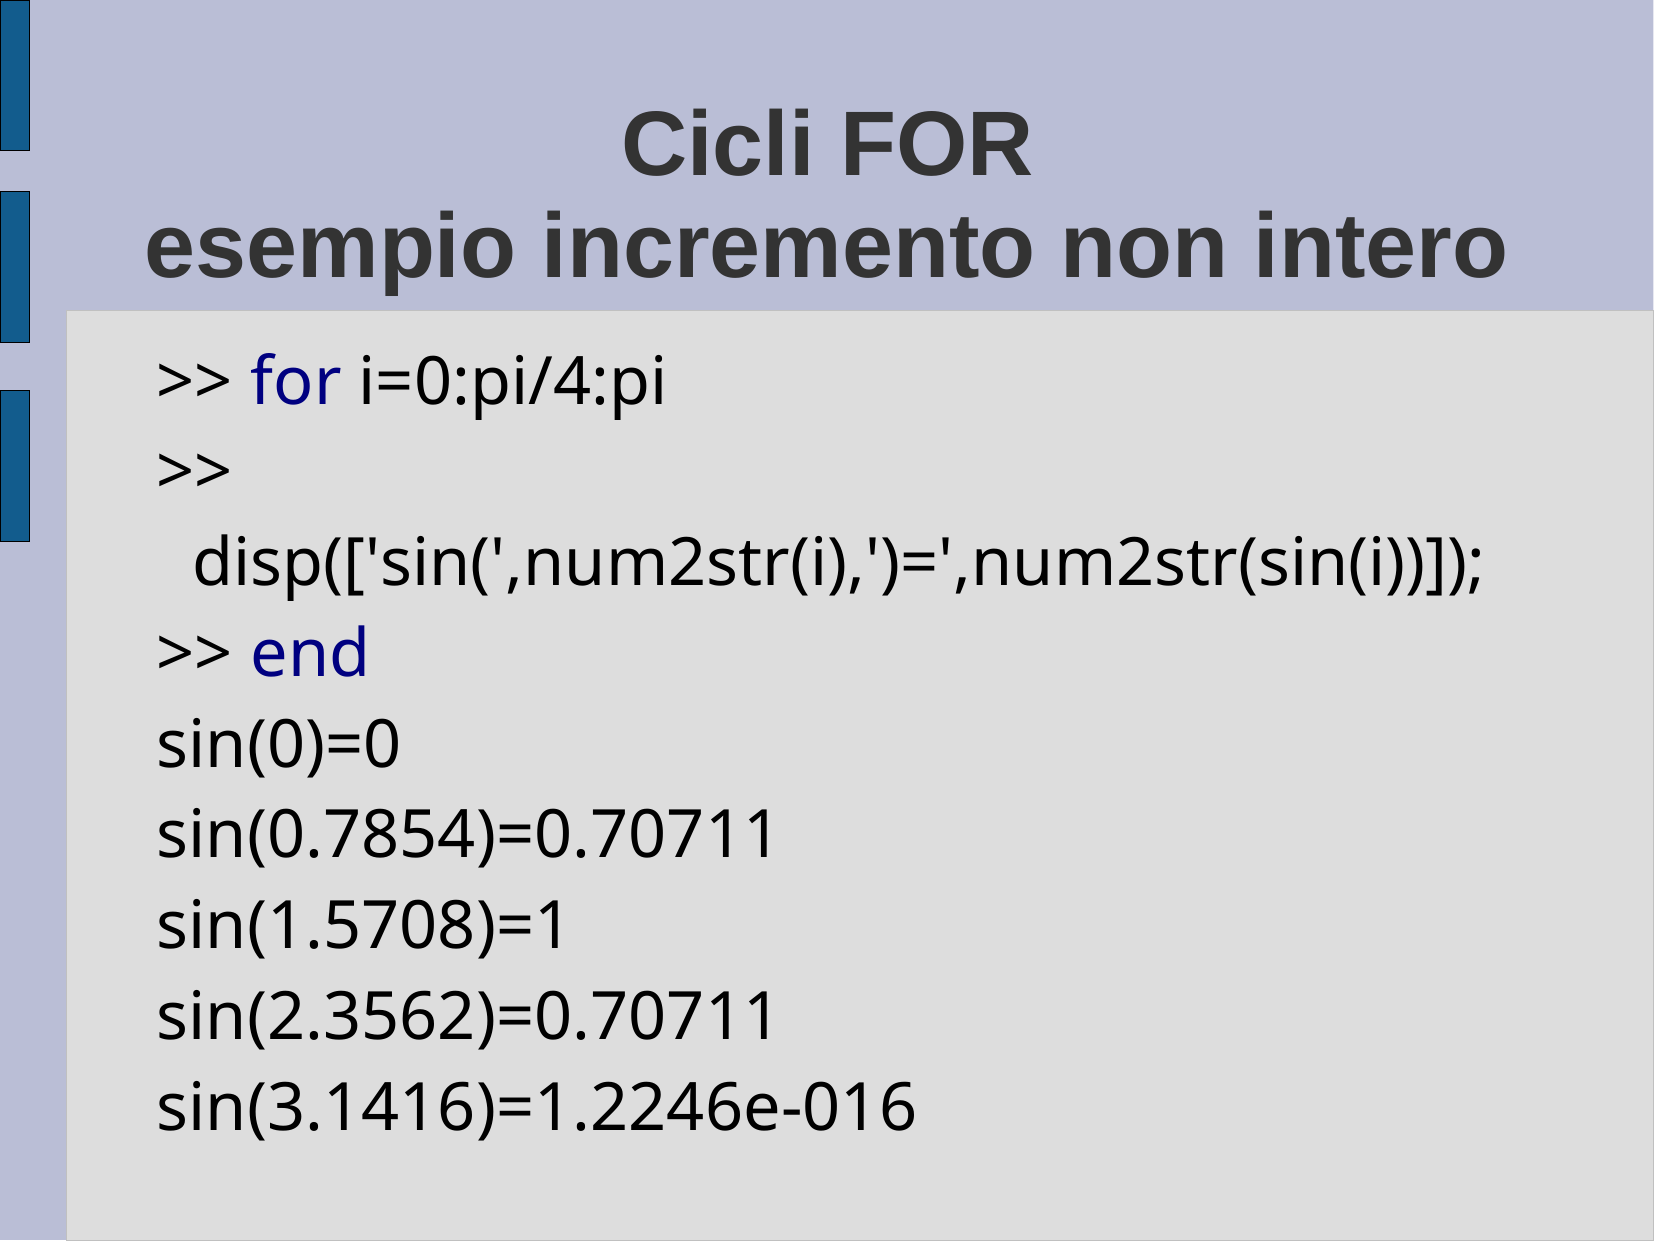

# Cicli FOR esempio incremento non intero
>> for i=0:pi/4:pi
>> disp(['sin(',num2str(i),')=',num2str(sin(i))]);
>> end
sin(0)=0
sin(0.7854)=0.70711
sin(1.5708)=1
sin(2.3562)=0.70711
sin(3.1416)=1.2246e-016